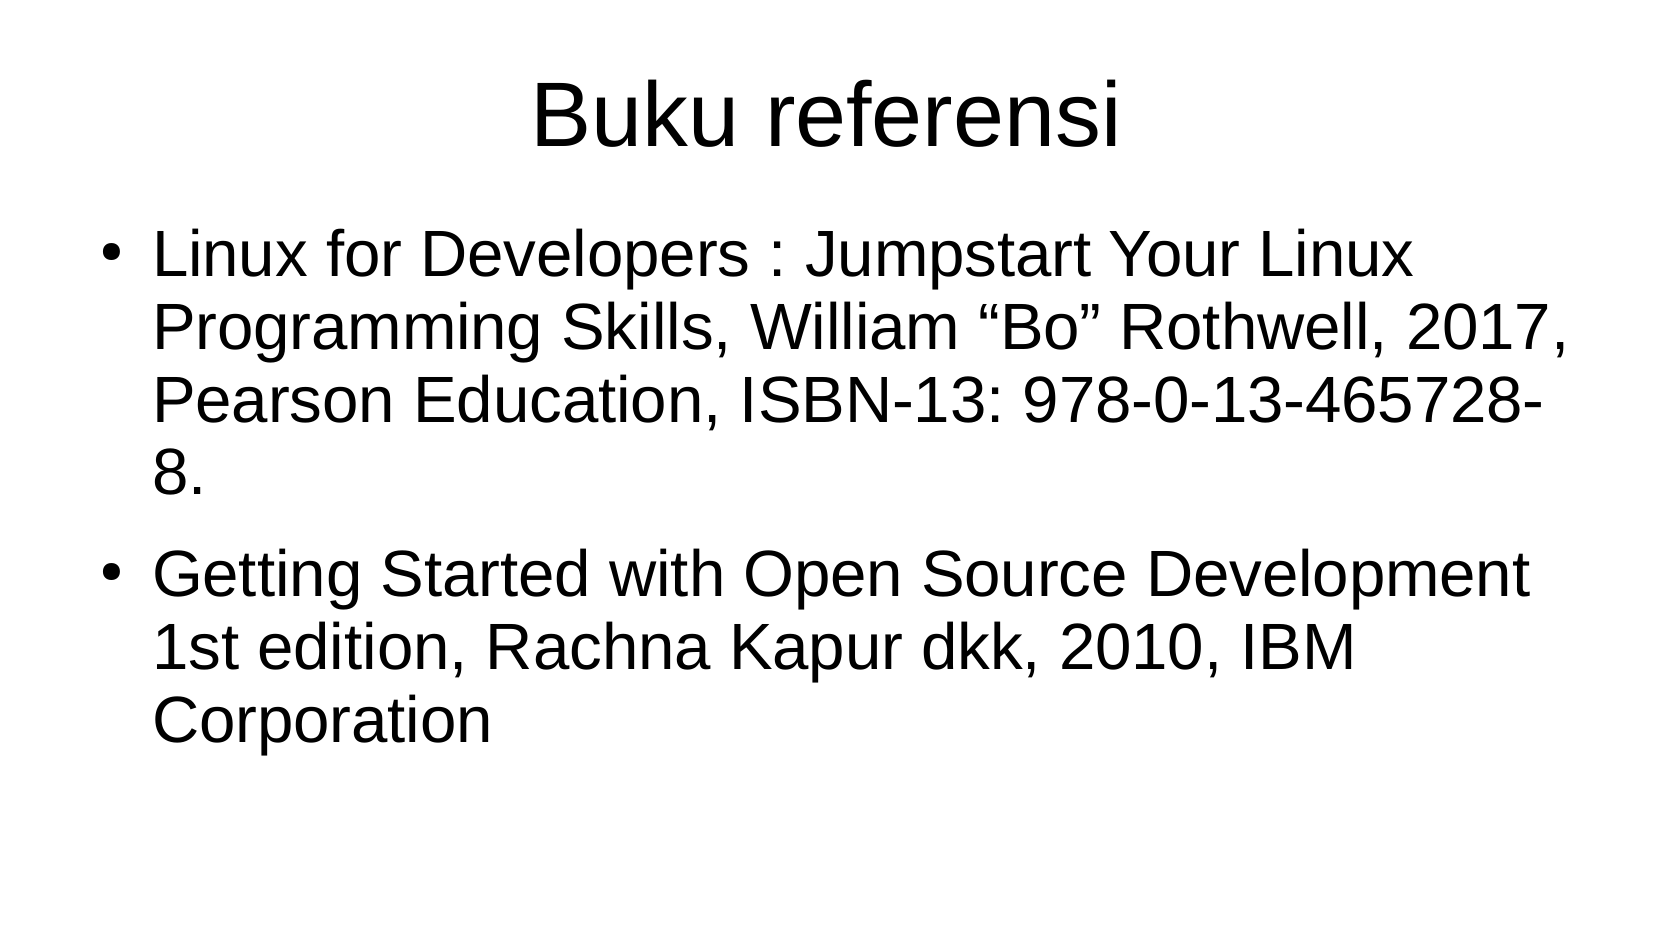

# Buku referensi
Linux for Developers : Jumpstart Your Linux Programming Skills, William “Bo” Rothwell, 2017, Pearson Education, ISBN-13: 978-0-13-465728-8.
Getting Started with Open Source Development 1st edition, Rachna Kapur dkk, 2010, IBM Corporation